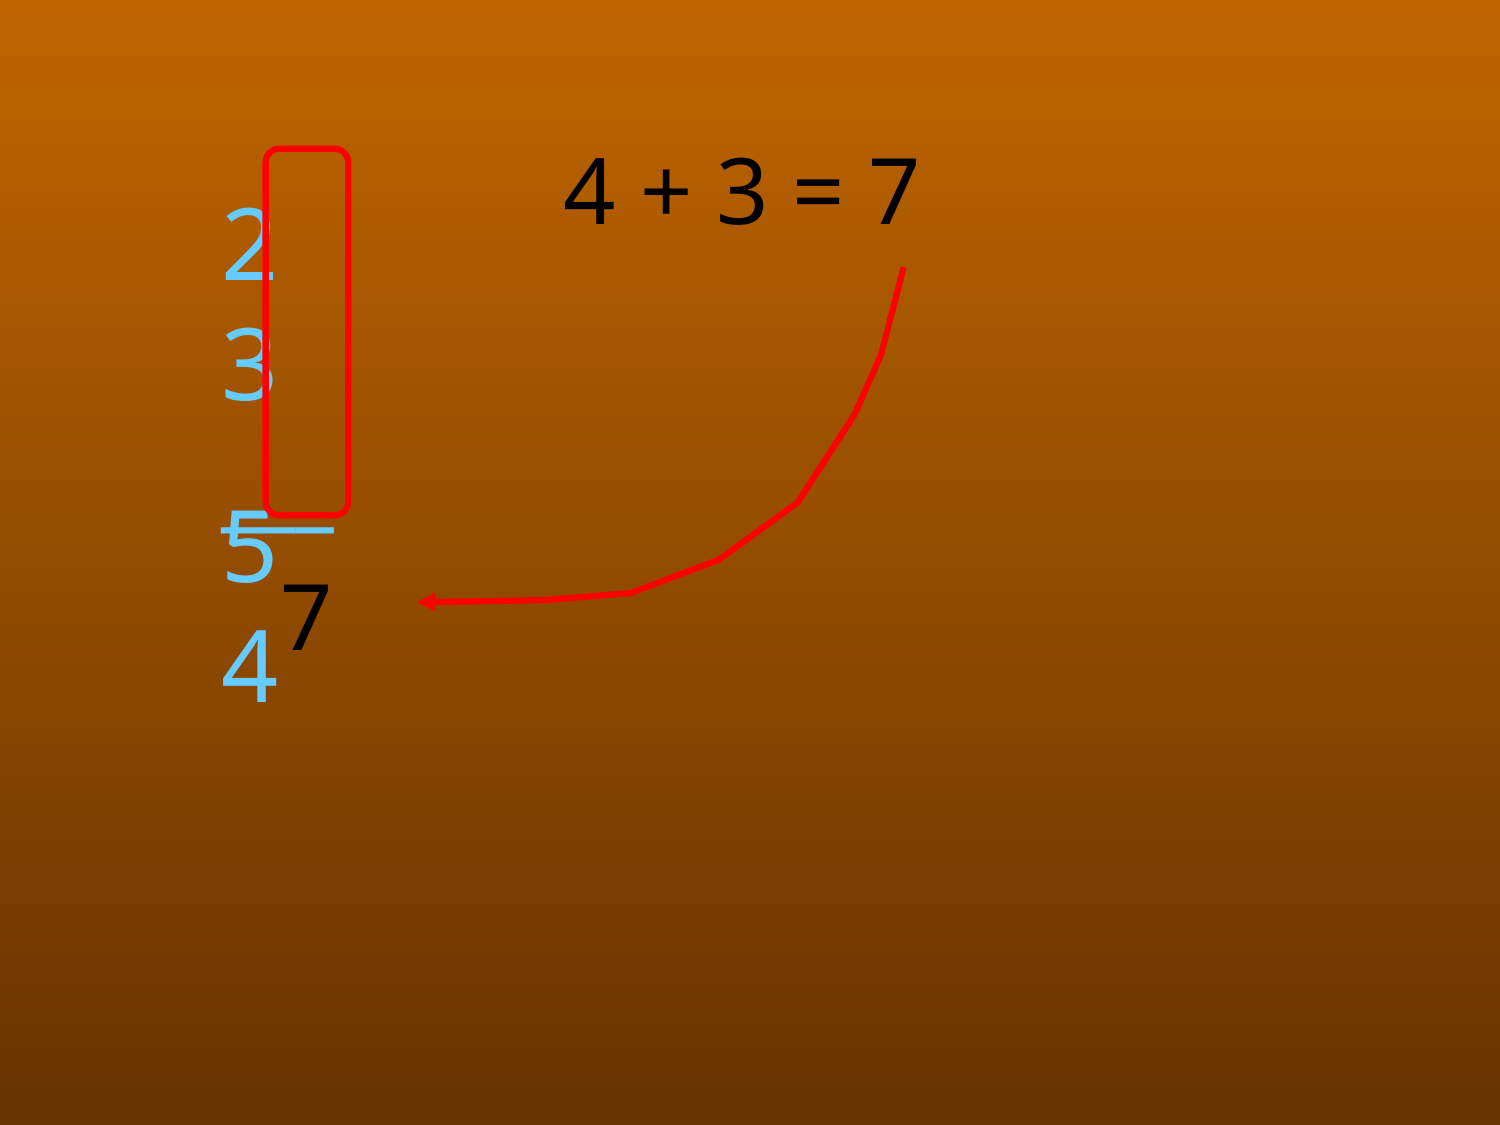

4 + 3 = 7
23
54
___
7